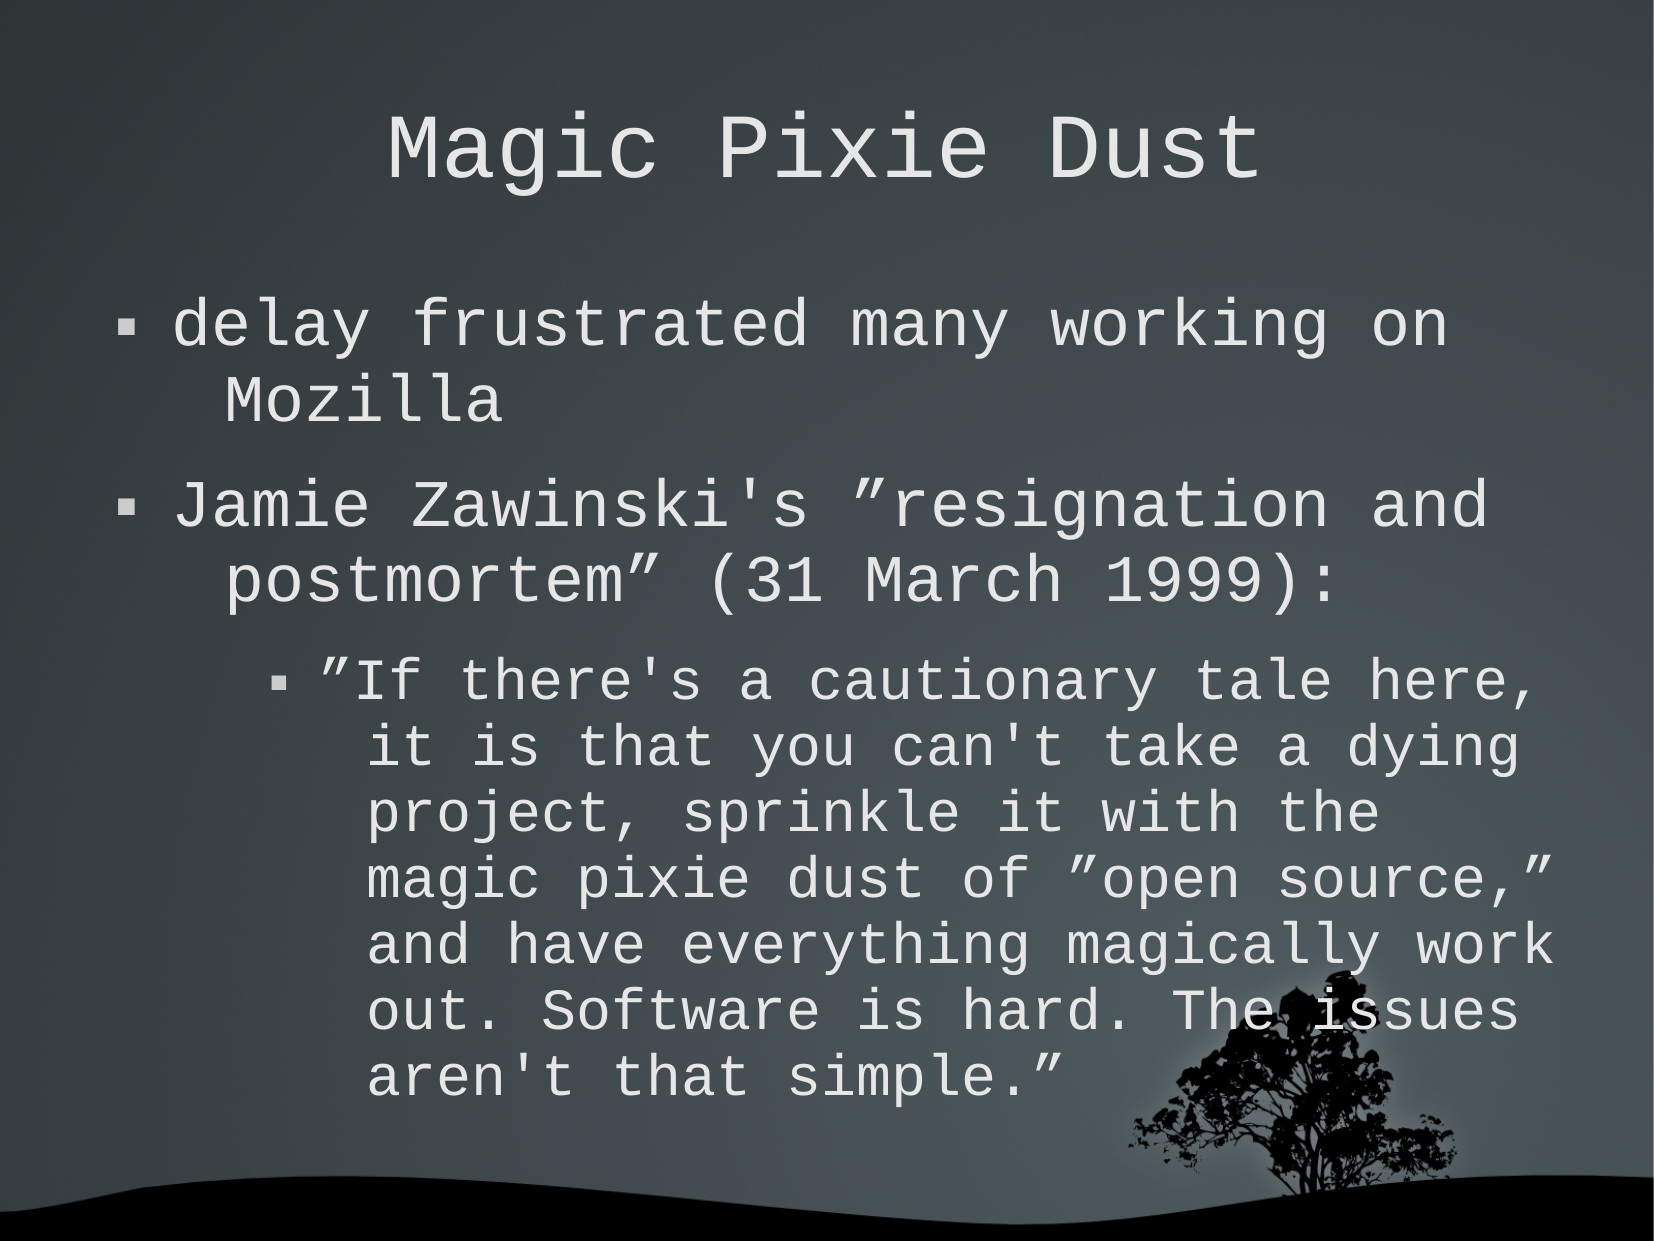

# Magic Pixie Dust
delay frustrated many working on Mozilla
Jamie Zawinski's ”resignation and postmortem” (31 March 1999):
”If there's a cautionary tale here, it is that you can't take a dying project, sprinkle it with the magic pixie dust of ”open source,” and have everything magically work out. Software is hard. The issues aren't that simple.”